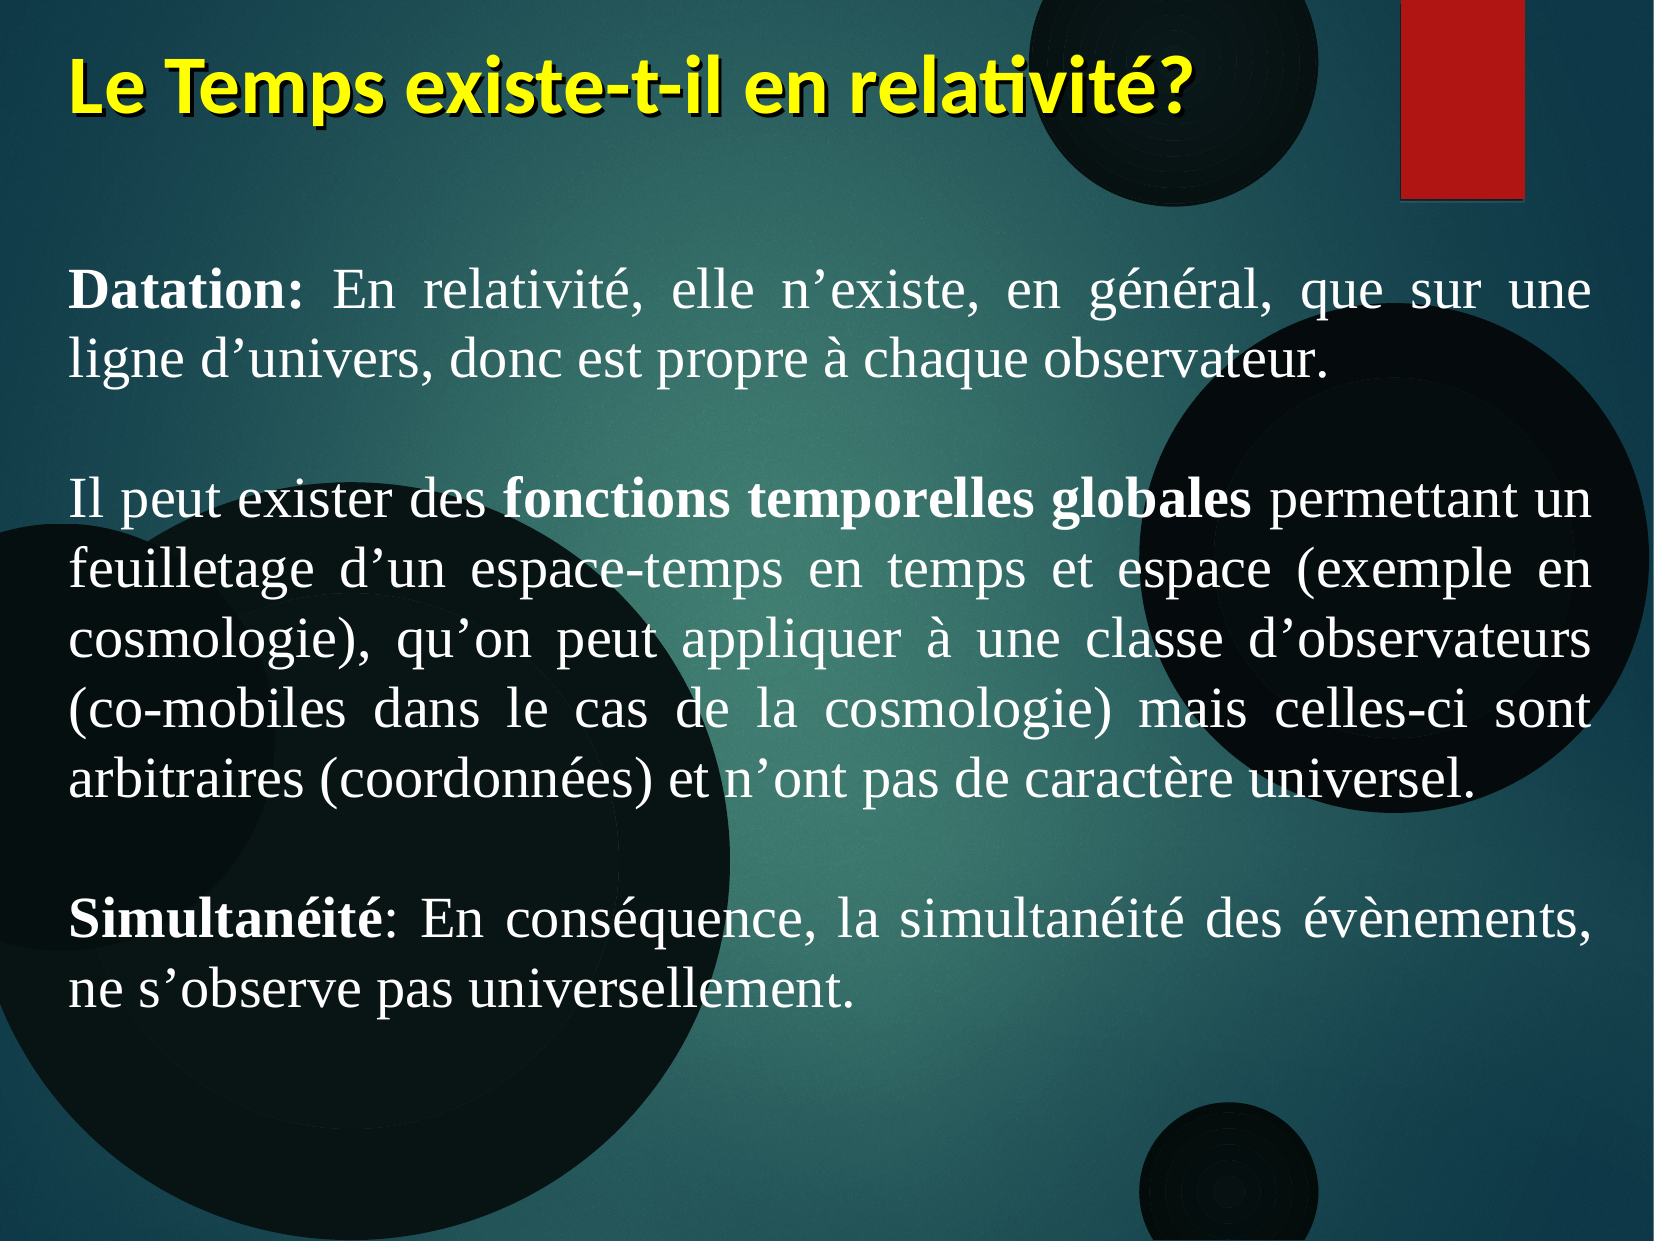

Le Temps existe-t-il en relativité?
Datation: En relativité, elle n’existe, en général, que sur une ligne d’univers, donc est propre à chaque observateur.
Il peut exister des fonctions temporelles globales permettant un feuilletage d’un espace-temps en temps et espace (exemple en cosmologie), qu’on peut appliquer à une classe d’observateurs (co-mobiles dans le cas de la cosmologie) mais celles-ci sont arbitraires (coordonnées) et n’ont pas de caractère universel.
Simultanéité: En conséquence, la simultanéité des évènements, ne s’observe pas universellement.